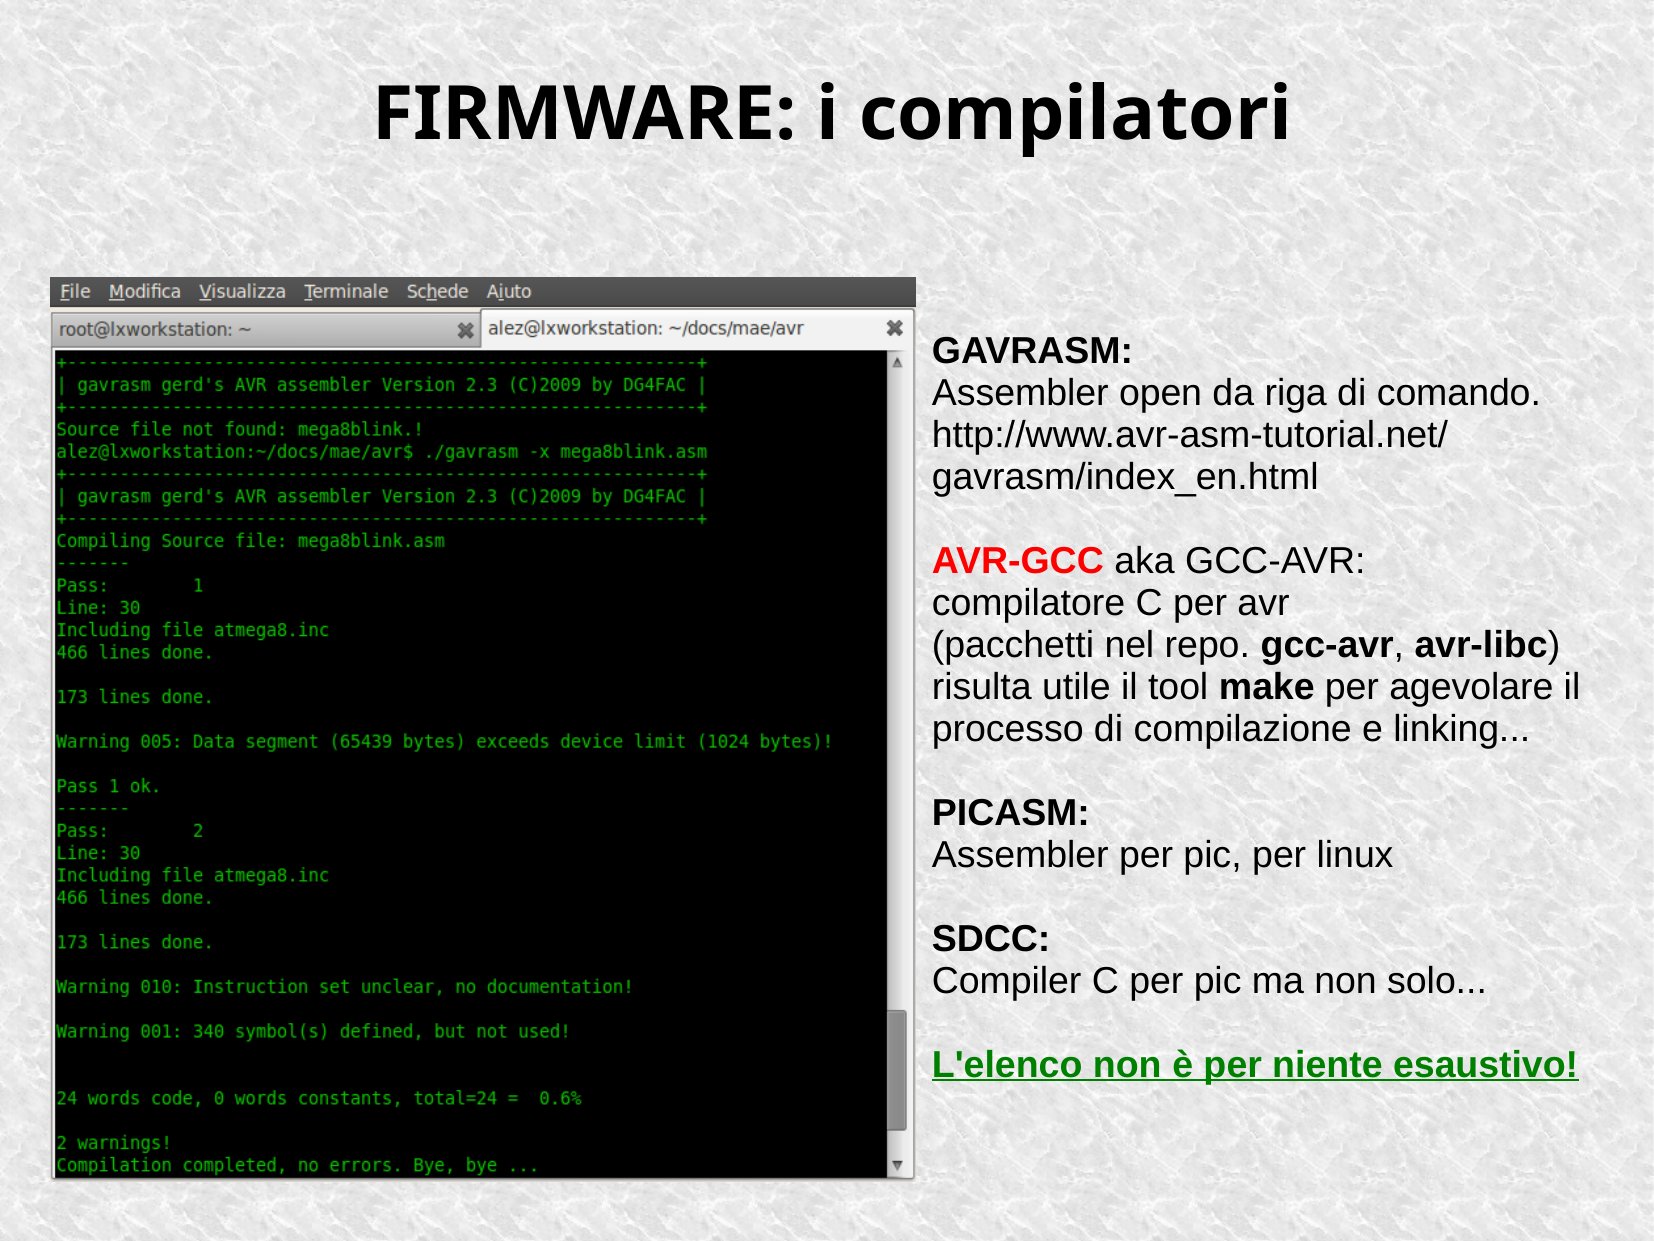

# FIRMWARE: i compilatori
GAVRASM:
Assembler open da riga di comando.
http://www.avr-asm-tutorial.net/gavrasm/index_en.html
AVR-GCC aka GCC-AVR:
compilatore C per avr
(pacchetti nel repo. gcc-avr, avr-libc)
risulta utile il tool make per agevolare il processo di compilazione e linking...
PICASM:
Assembler per pic, per linux
SDCC:
Compiler C per pic ma non solo...
L'elenco non è per niente esaustivo!